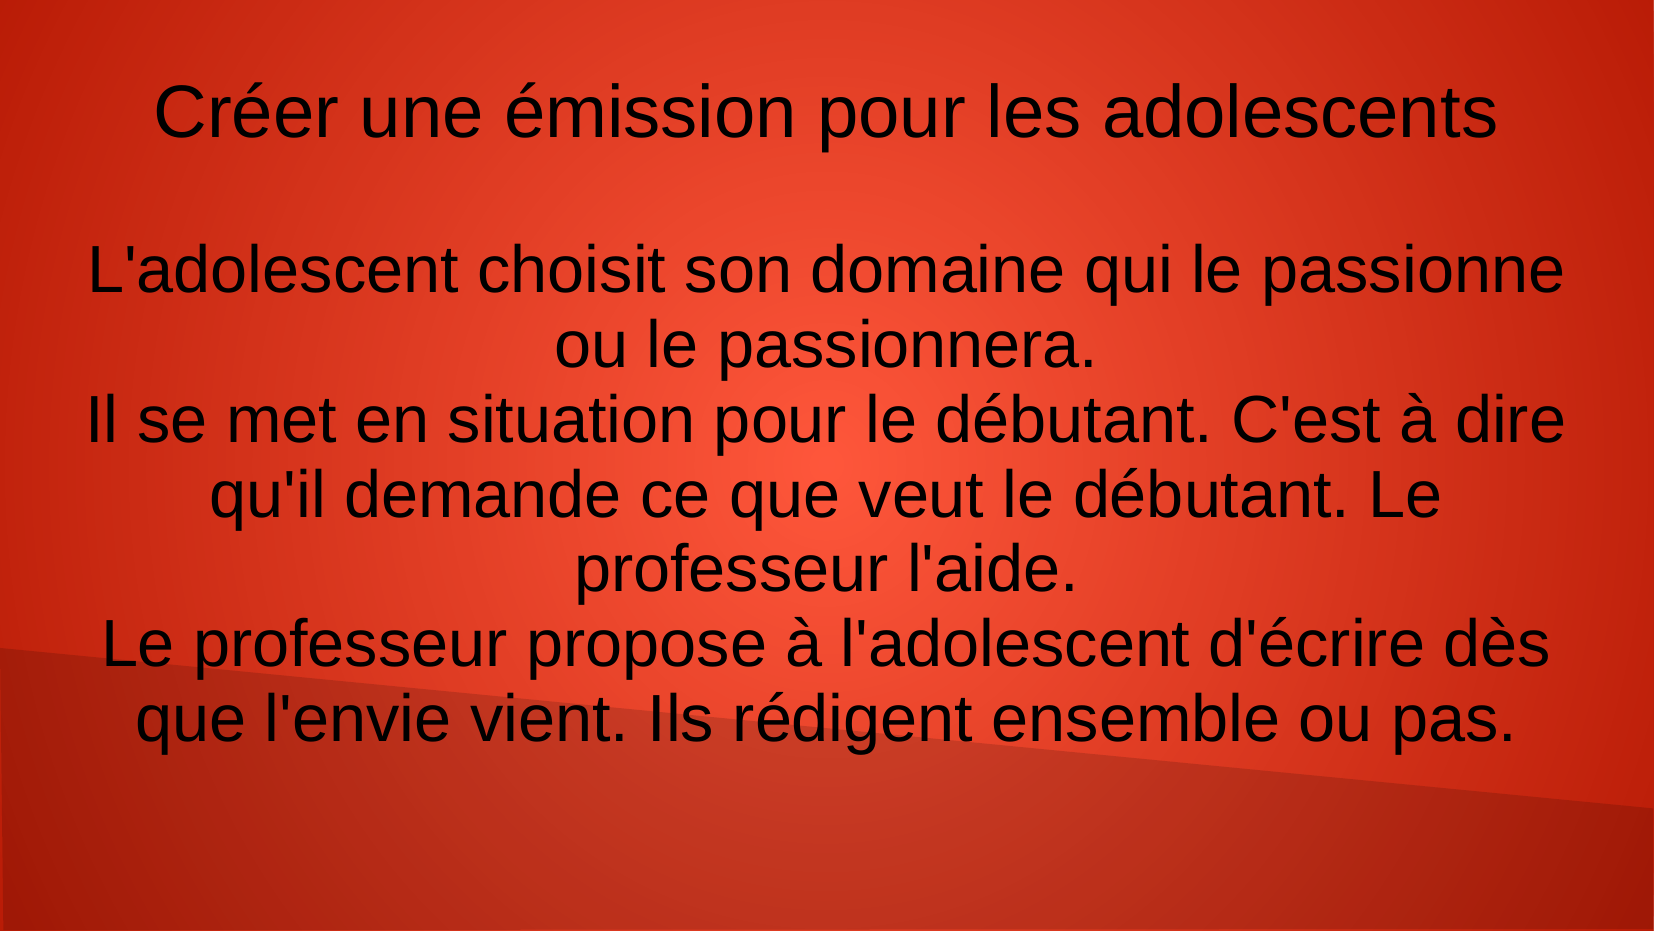

# Créer une émission pour les adolescents
L'adolescent choisit son domaine qui le passionne ou le passionnera.
Il se met en situation pour le débutant. C'est à dire qu'il demande ce que veut le débutant. Le professeur l'aide.
Le professeur propose à l'adolescent d'écrire dès que l'envie vient. Ils rédigent ensemble ou pas.